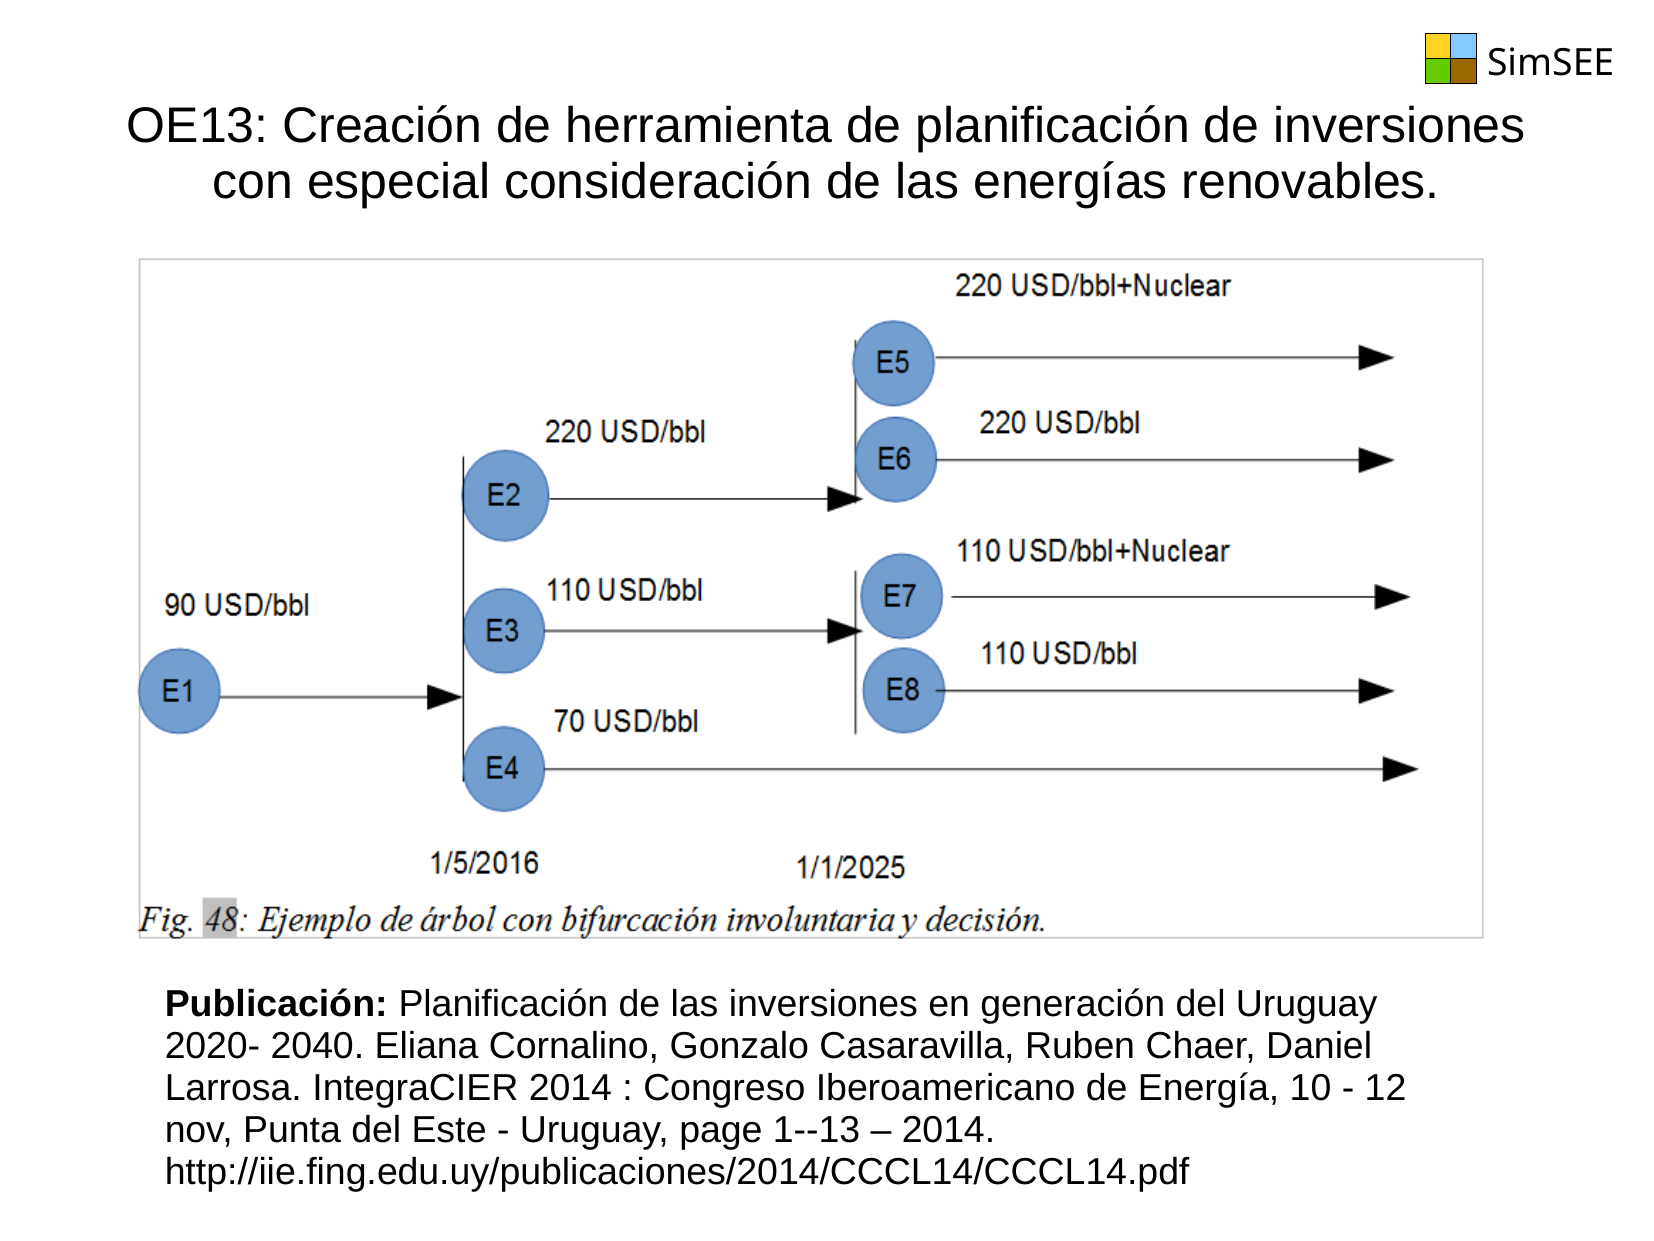

# OE13: Creación de herramienta de planificación de inversiones con especial consideración de las energías renovables.
Publicación: Planificación de las inversiones en generación del Uruguay 2020- 2040. Eliana Cornalino, Gonzalo Casaravilla, Ruben Chaer, Daniel Larrosa. IntegraCIER 2014 : Congreso Iberoamericano de Energía, 10 - 12 nov, Punta del Este - Uruguay, page 1--13 – 2014.
http://iie.fing.edu.uy/publicaciones/2014/CCCL14/CCCL14.pdf